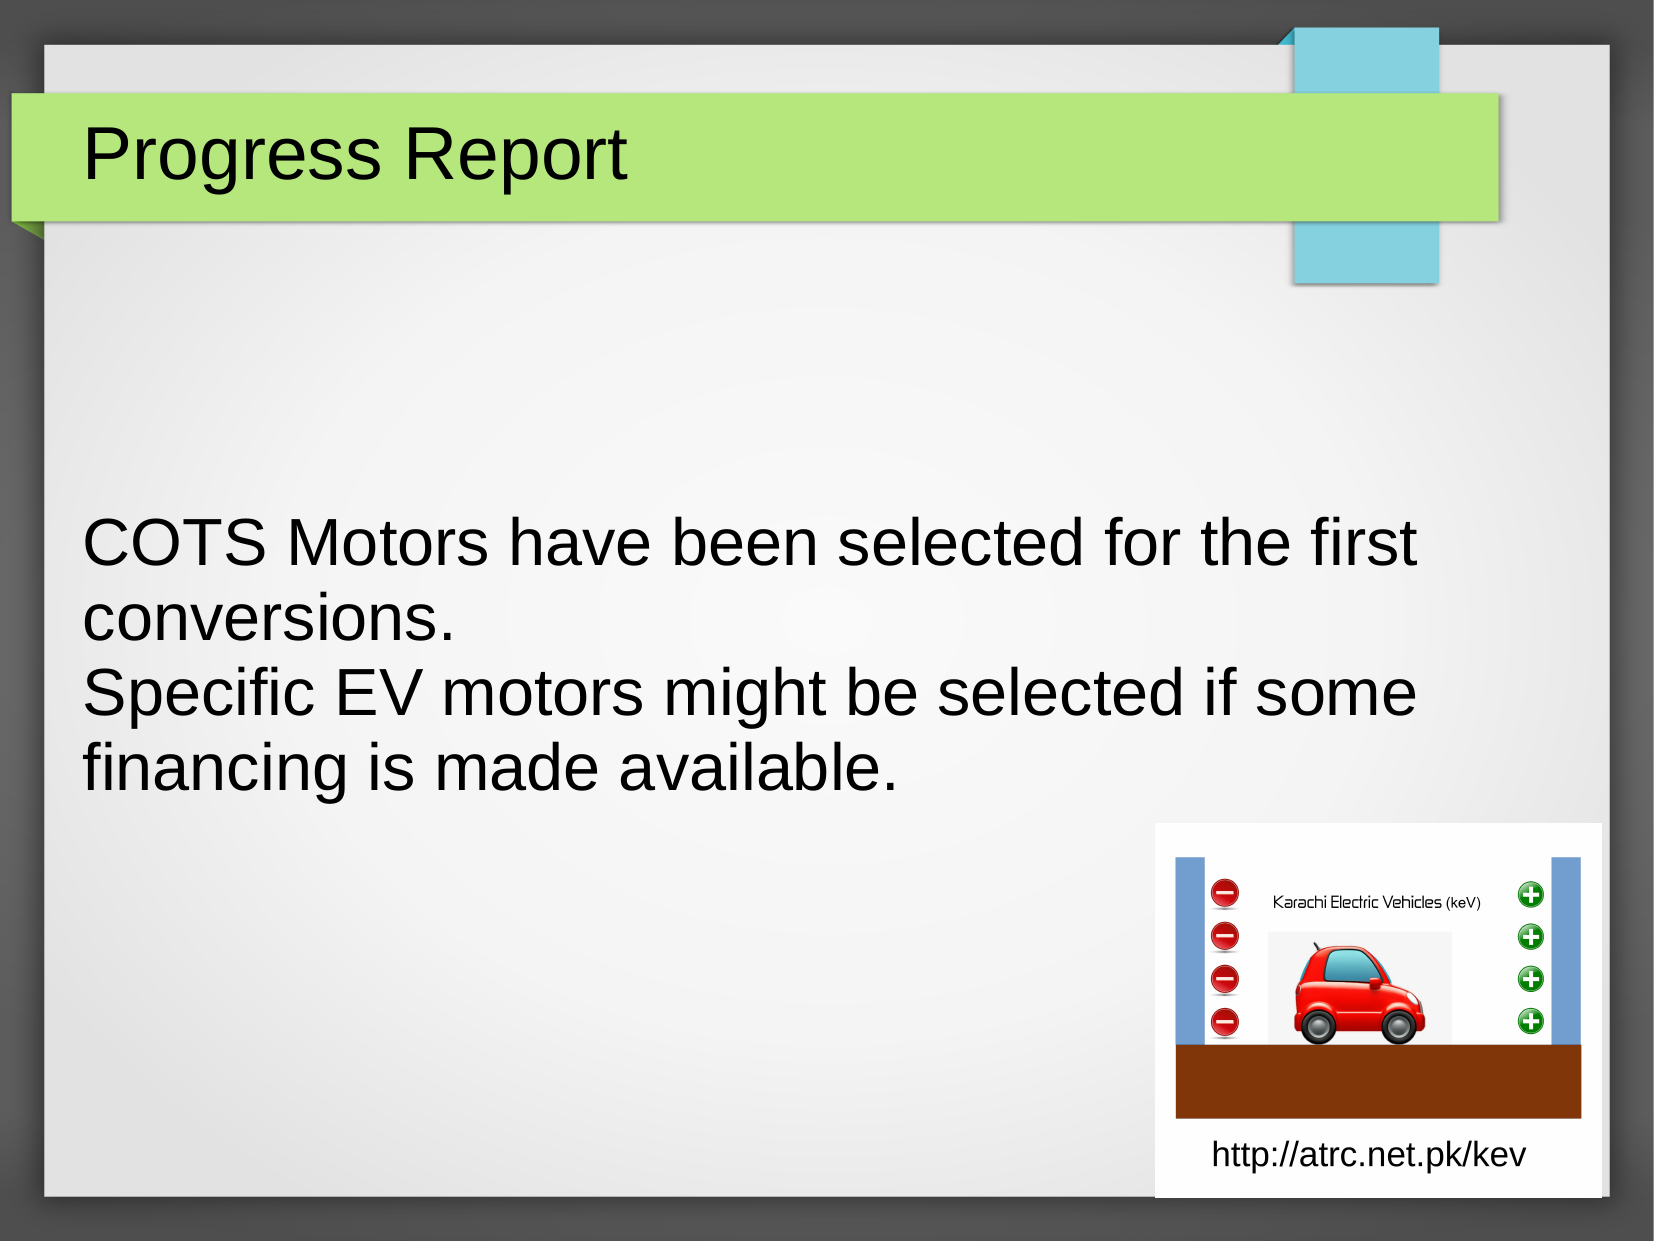

# Progress Report
COTS Motors have been selected for the first conversions.
Specific EV motors might be selected if some financing is made available.